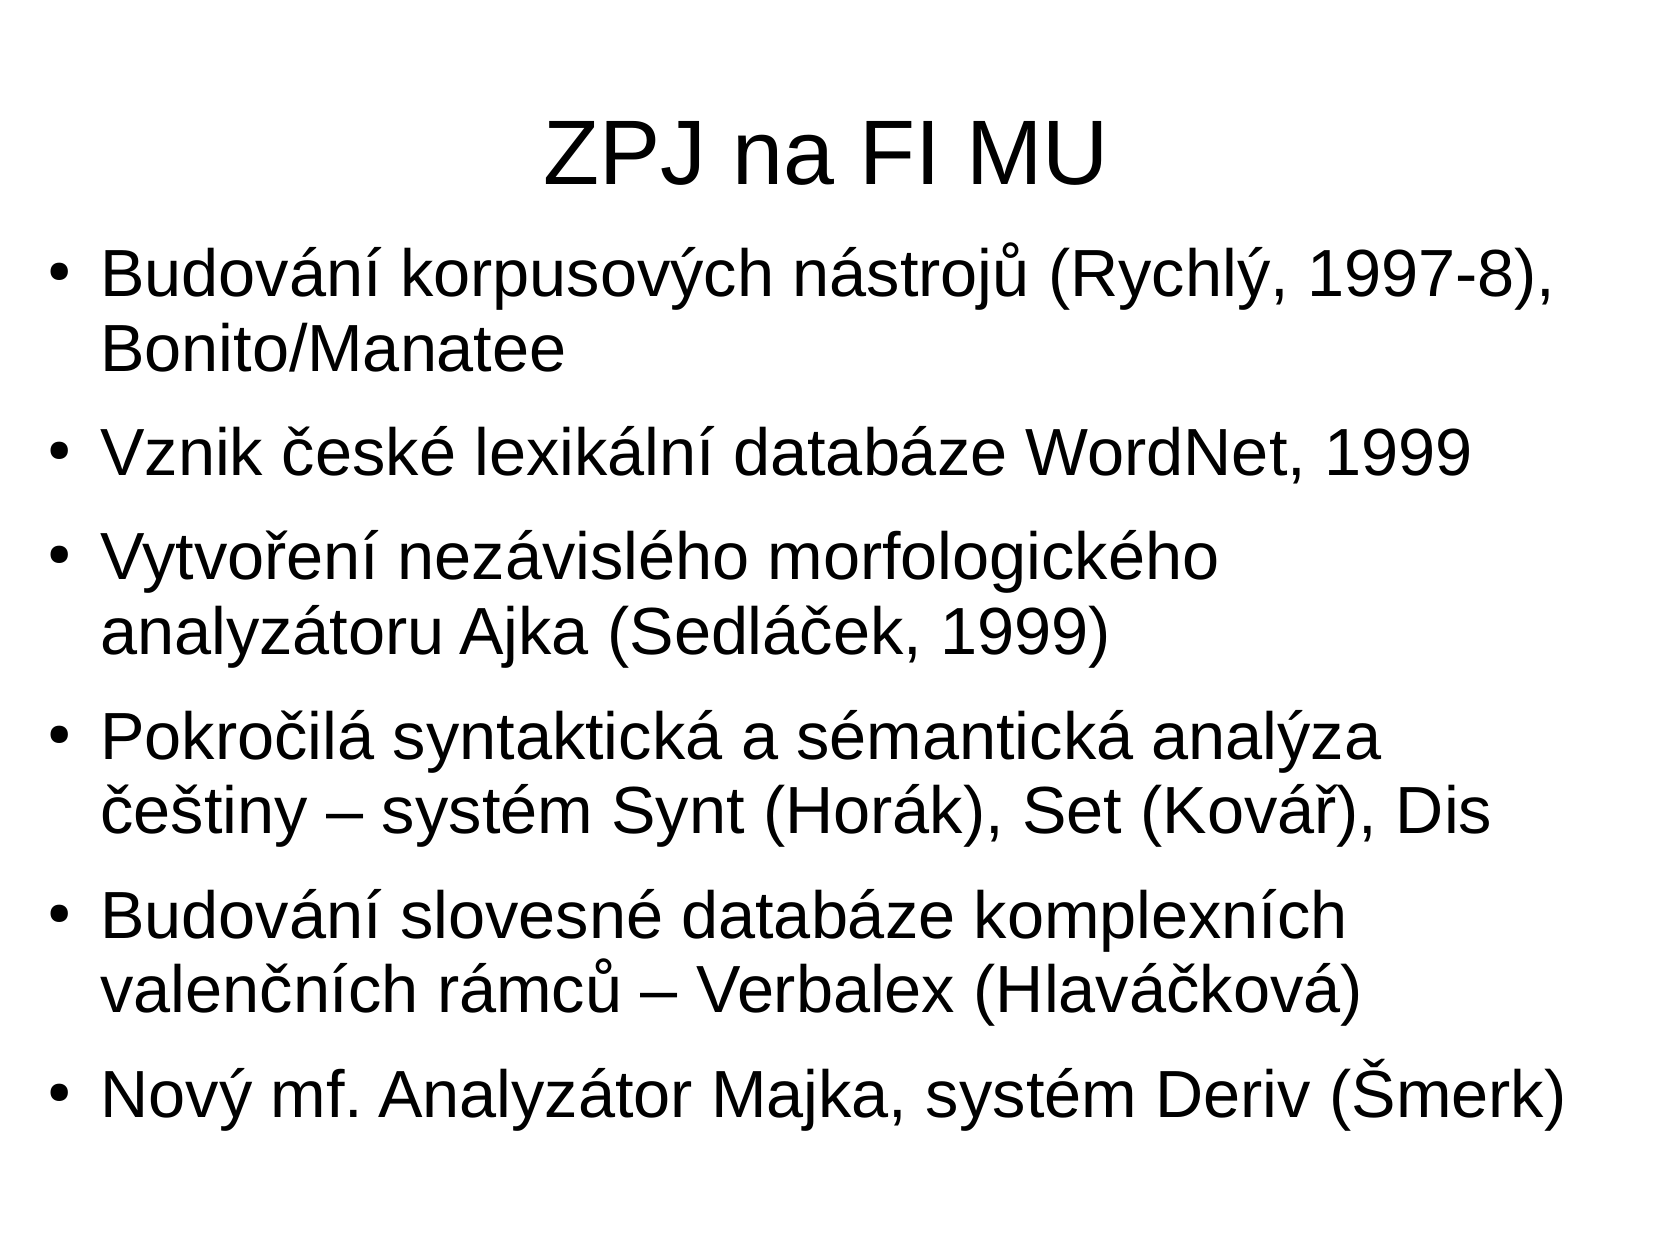

# ZPJ na FI MU
Budování korpusových nástrojů (Rychlý, 1997-8), Bonito/Manatee
Vznik české lexikální databáze WordNet, 1999
Vytvoření nezávislého morfologického analyzátoru Ajka (Sedláček, 1999)
Pokročilá syntaktická a sémantická analýza češtiny – systém Synt (Horák), Set (Kovář), Dis
Budování slovesné databáze komplexních valenčních rámců – Verbalex (Hlaváčková)
Nový mf. Analyzátor Majka, systém Deriv (Šmerk)